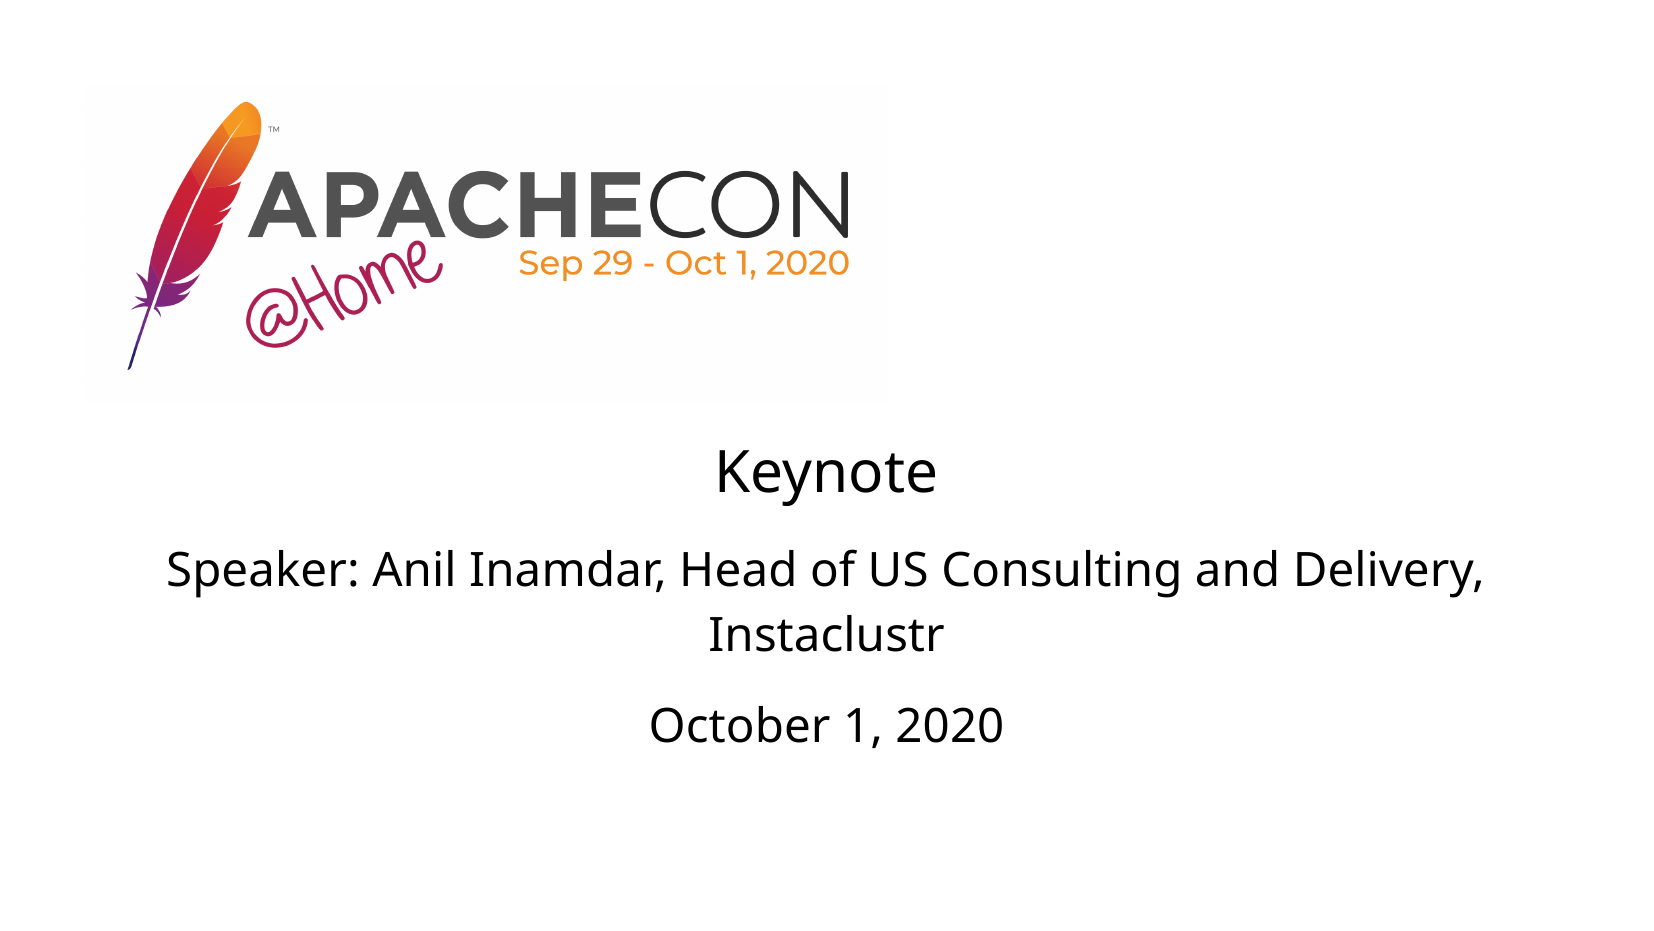

# Keynote
Speaker: Anil Inamdar, Head of US Consulting and Delivery, Instaclustr
October 1, 2020